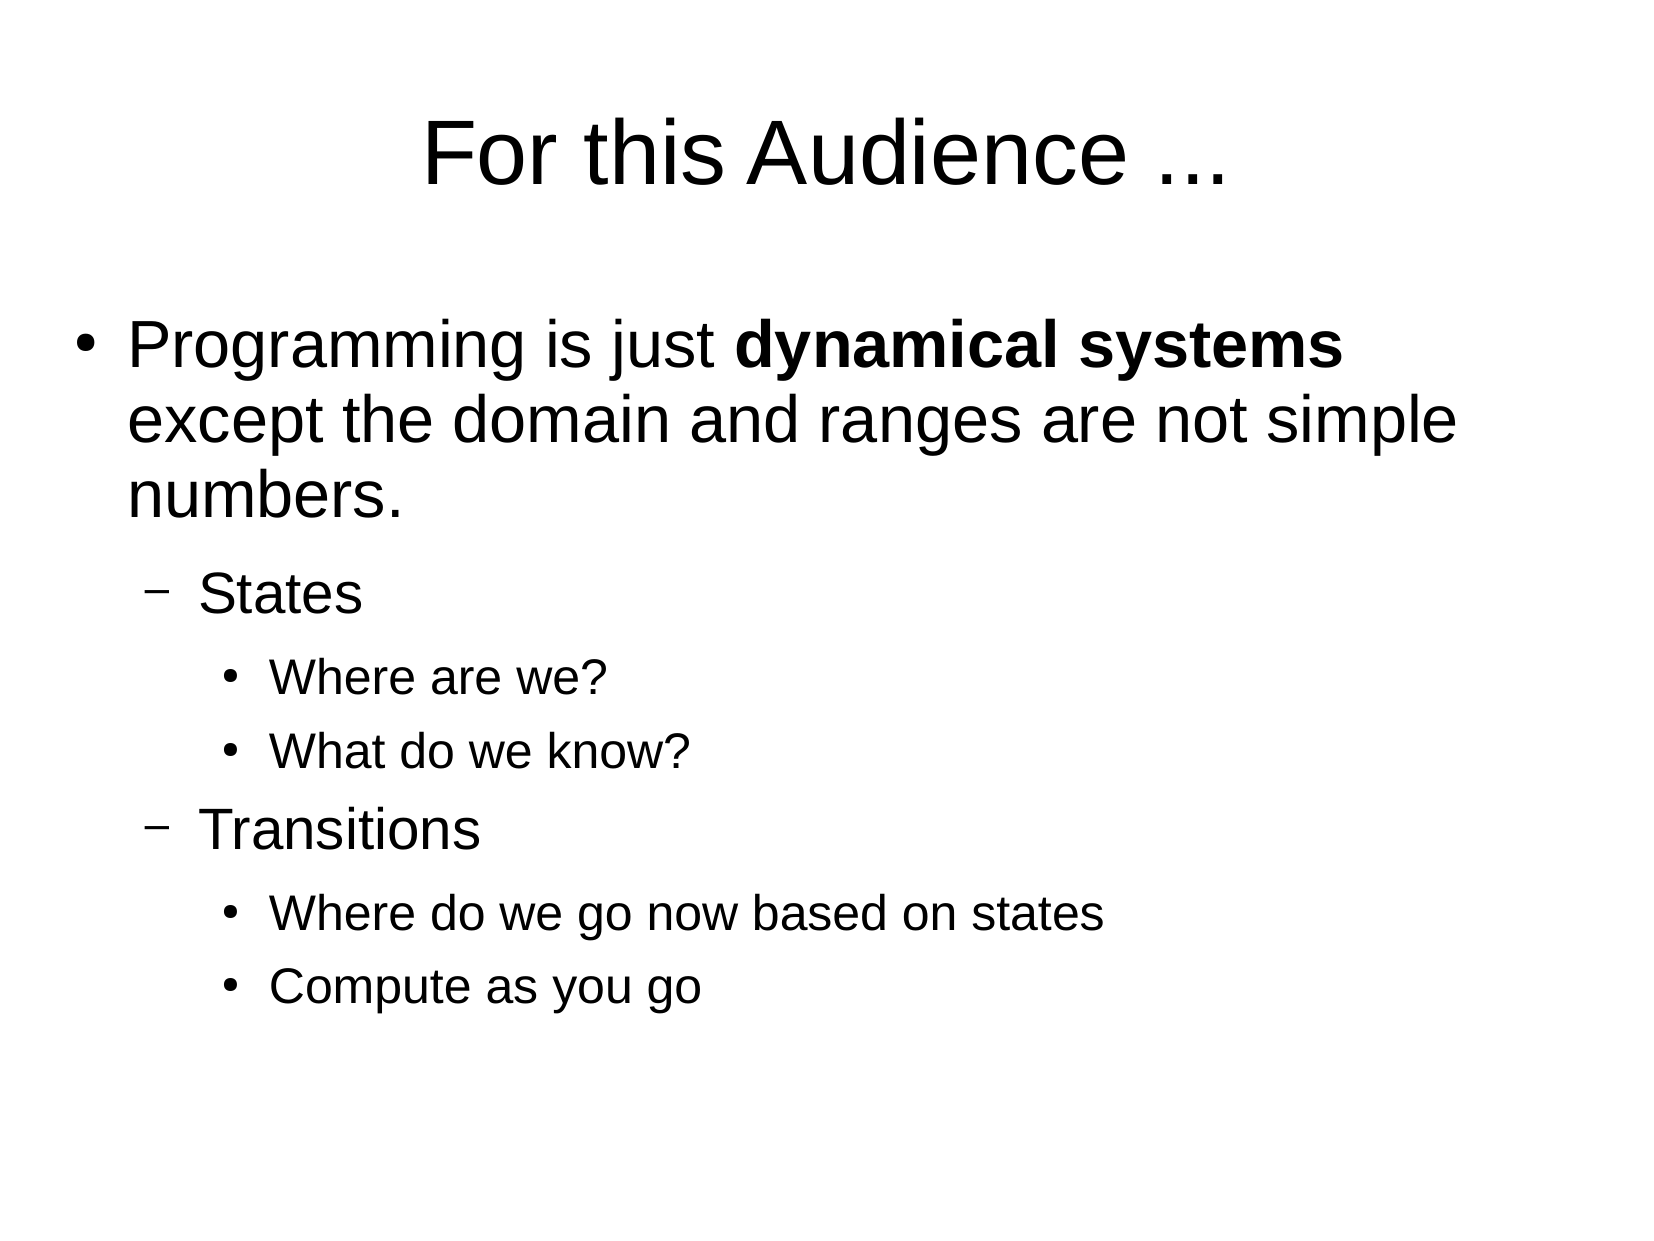

# For this Audience ...
Programming is just dynamical systems except the domain and ranges are not simple numbers.
States
Where are we?
What do we know?
Transitions
Where do we go now based on states
Compute as you go